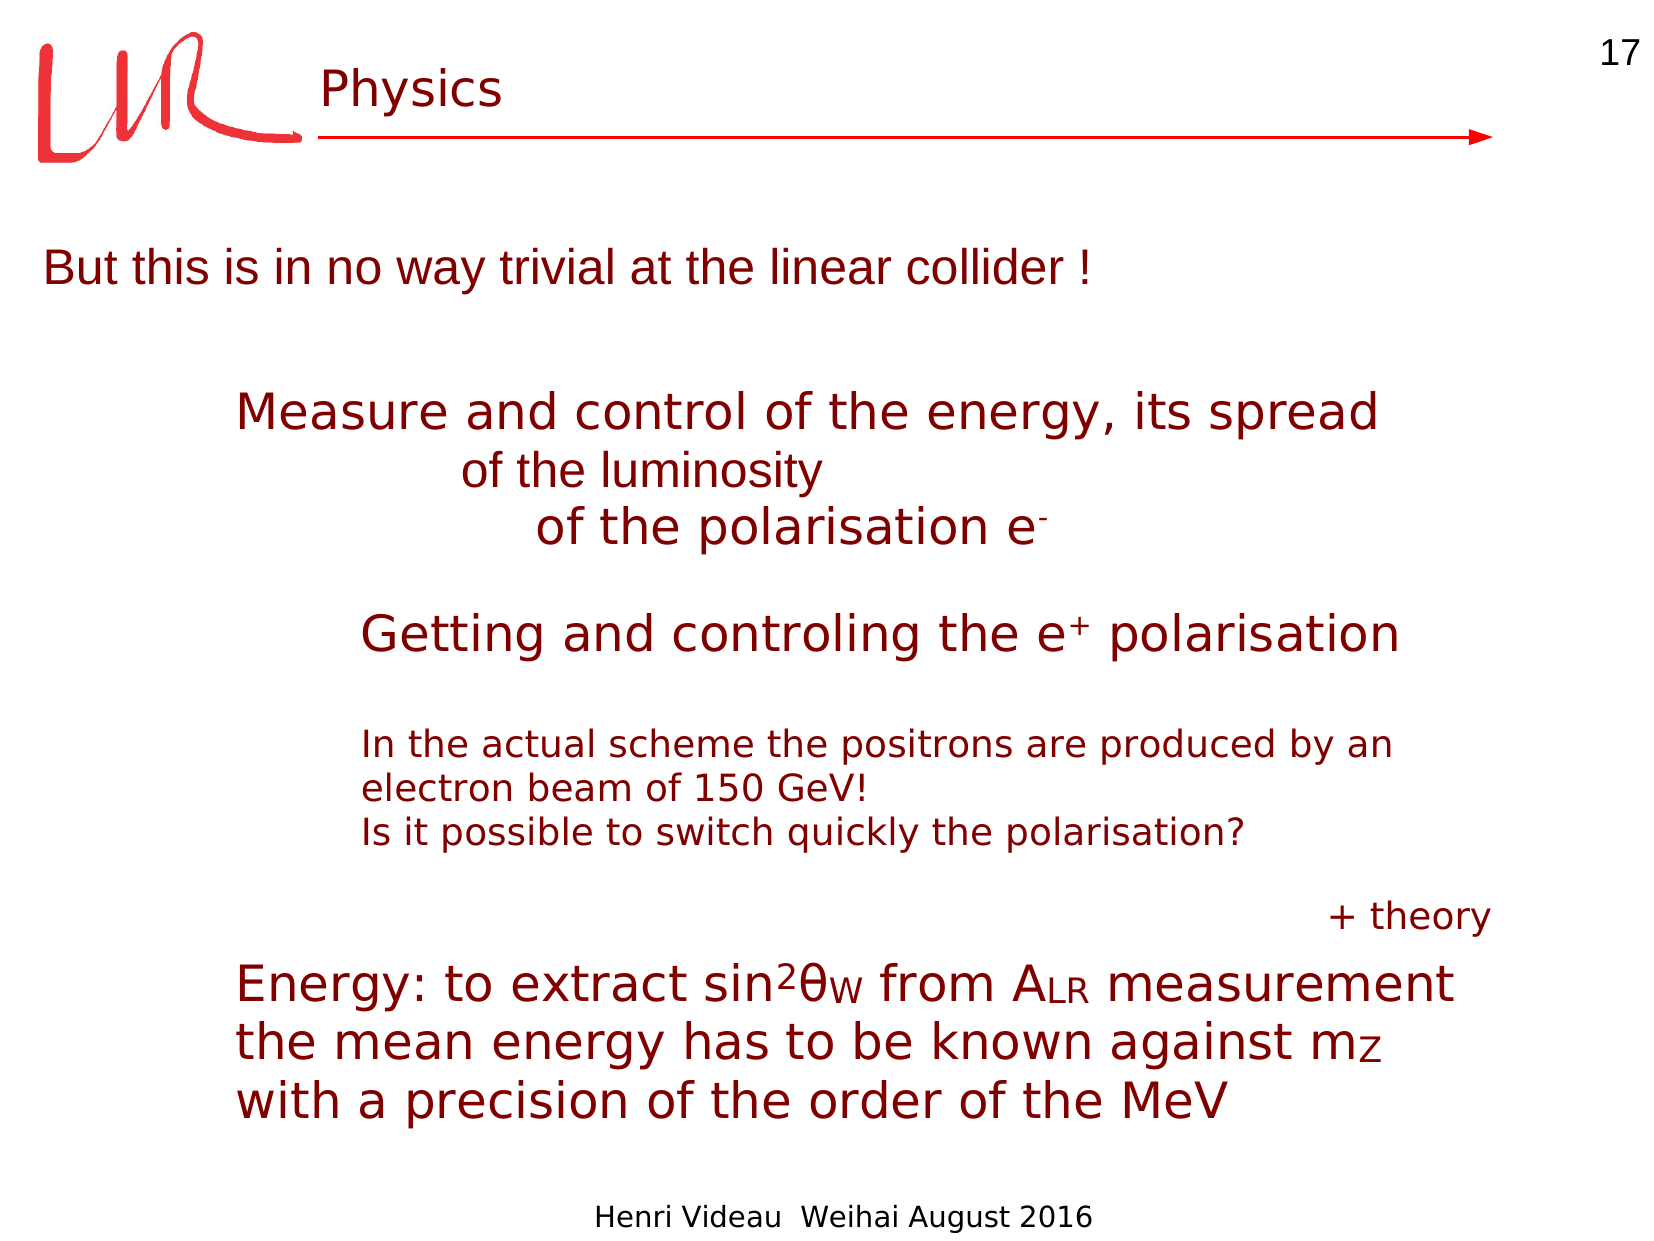

But this is in no way trivial at the linear collider !
Measure and control of the energy, its spread
			of the luminosity
				of the polarisation e-
Getting and controling the e+ polarisation
In the actual scheme the positrons are produced by an electron beam of 150 GeV!
Is it possible to switch quickly the polarisation?
+ theory
Energy: to extract sin2θW from ALR measurement
the mean energy has to be known against mZ
with a precision of the order of the MeV